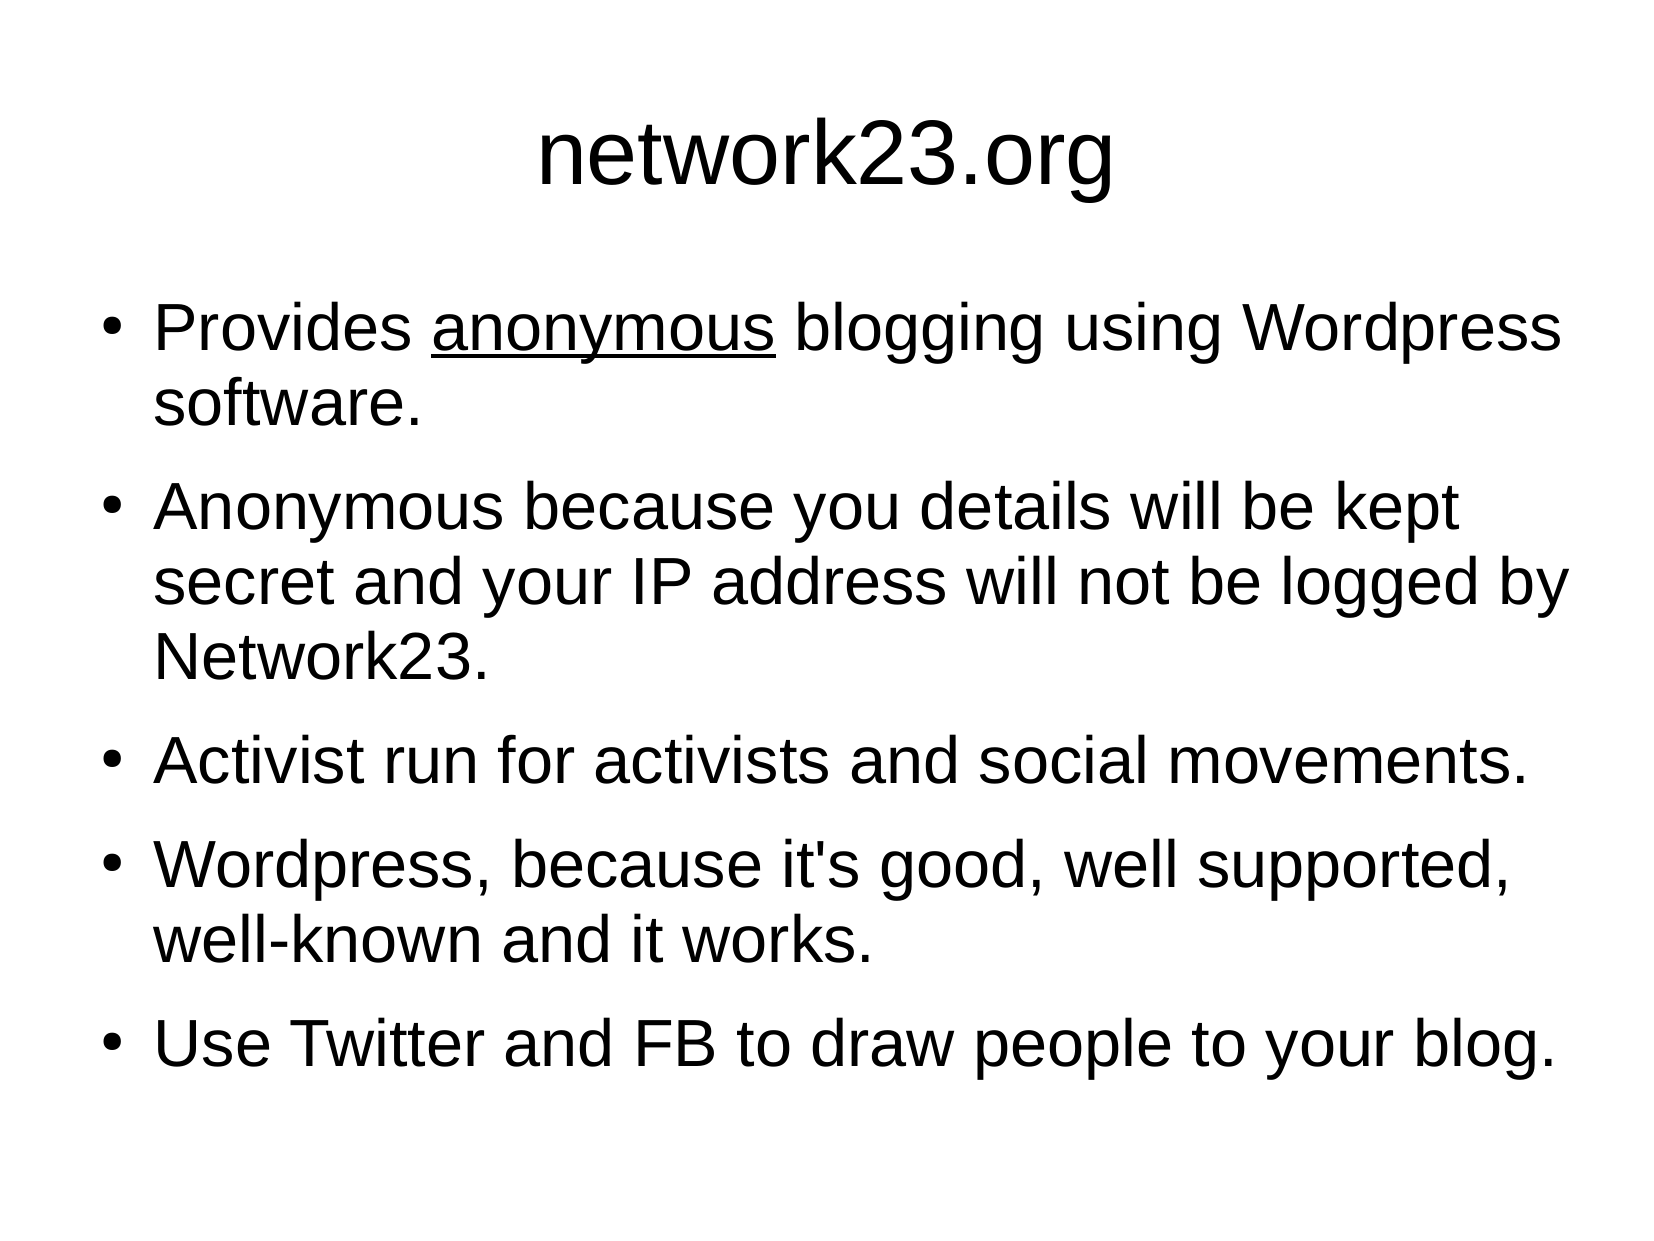

# network23.org
Provides anonymous blogging using Wordpress software.
Anonymous because you details will be kept secret and your IP address will not be logged by Network23.
Activist run for activists and social movements.
Wordpress, because it's good, well supported, well-known and it works.
Use Twitter and FB to draw people to your blog.